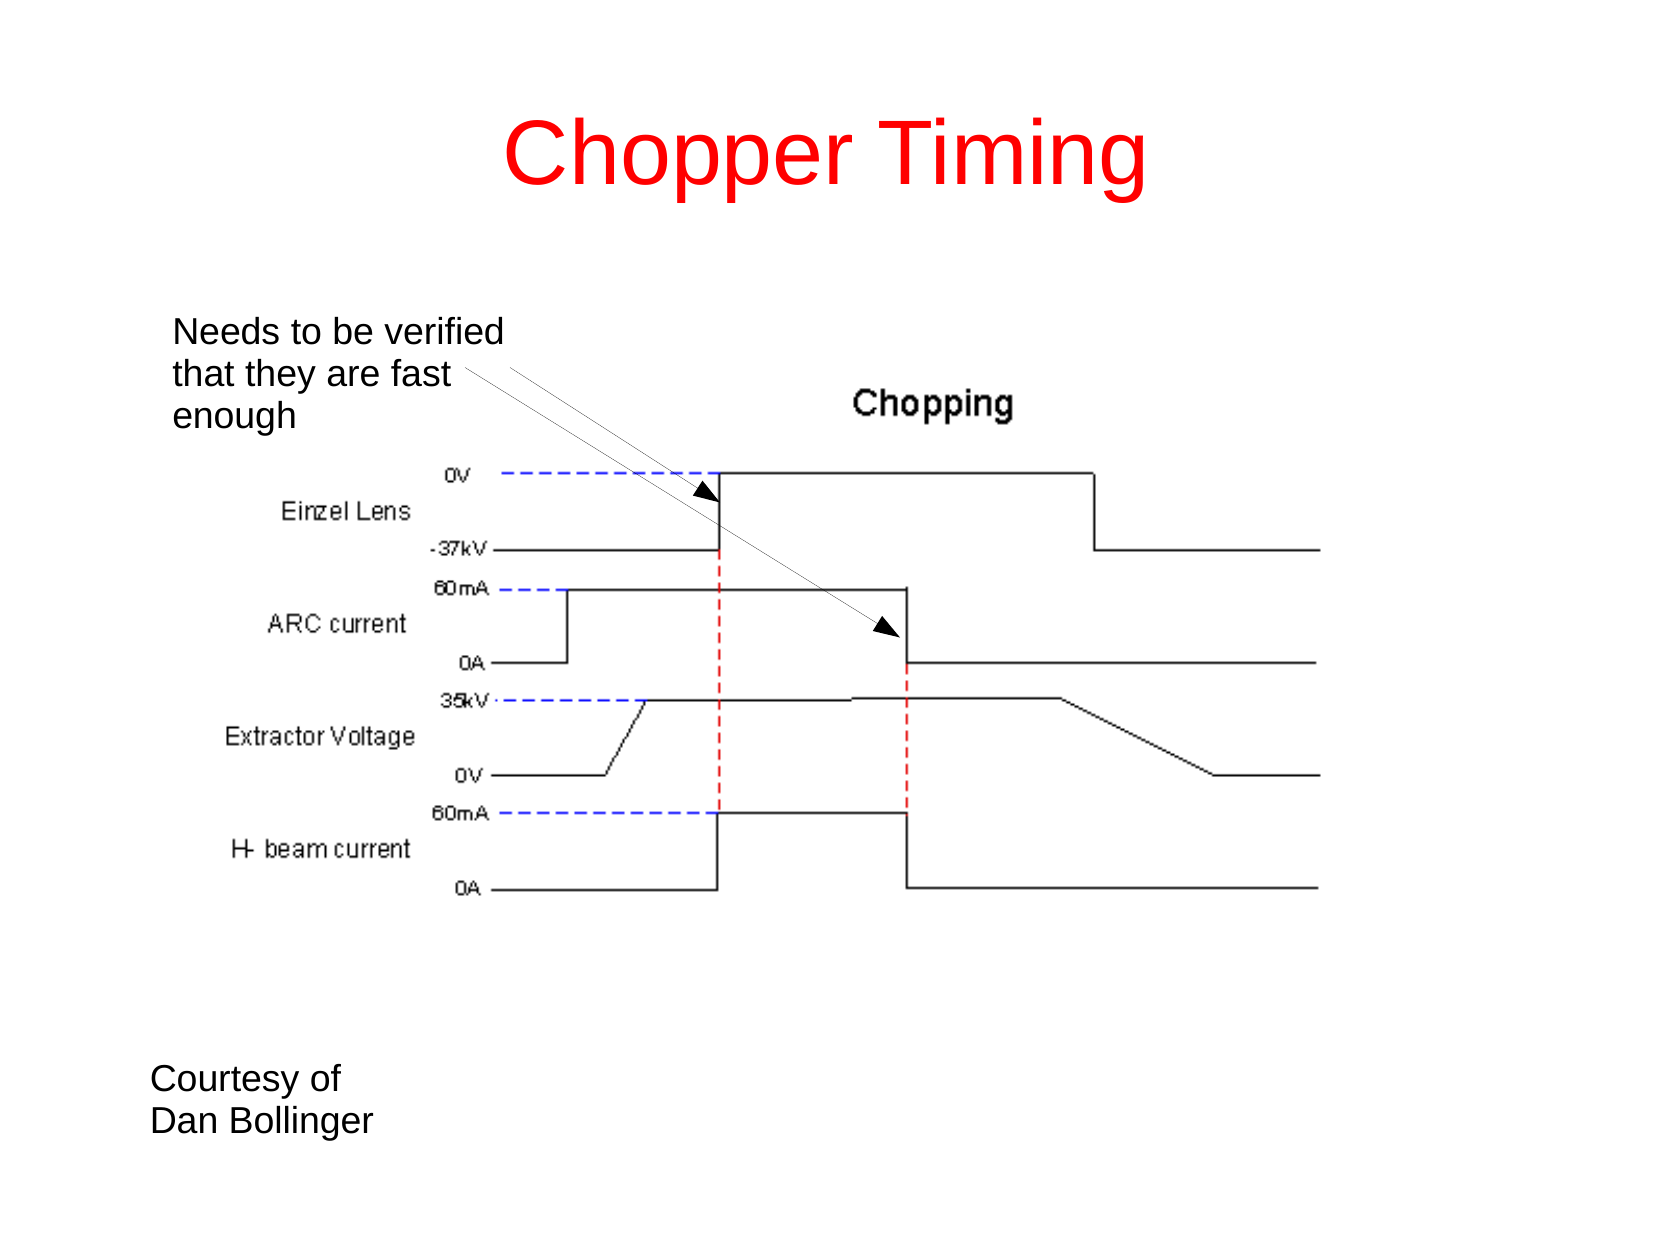

# Chopper Timing
Needs to be verified
that they are fast enough
Courtesy of Dan Bollinger